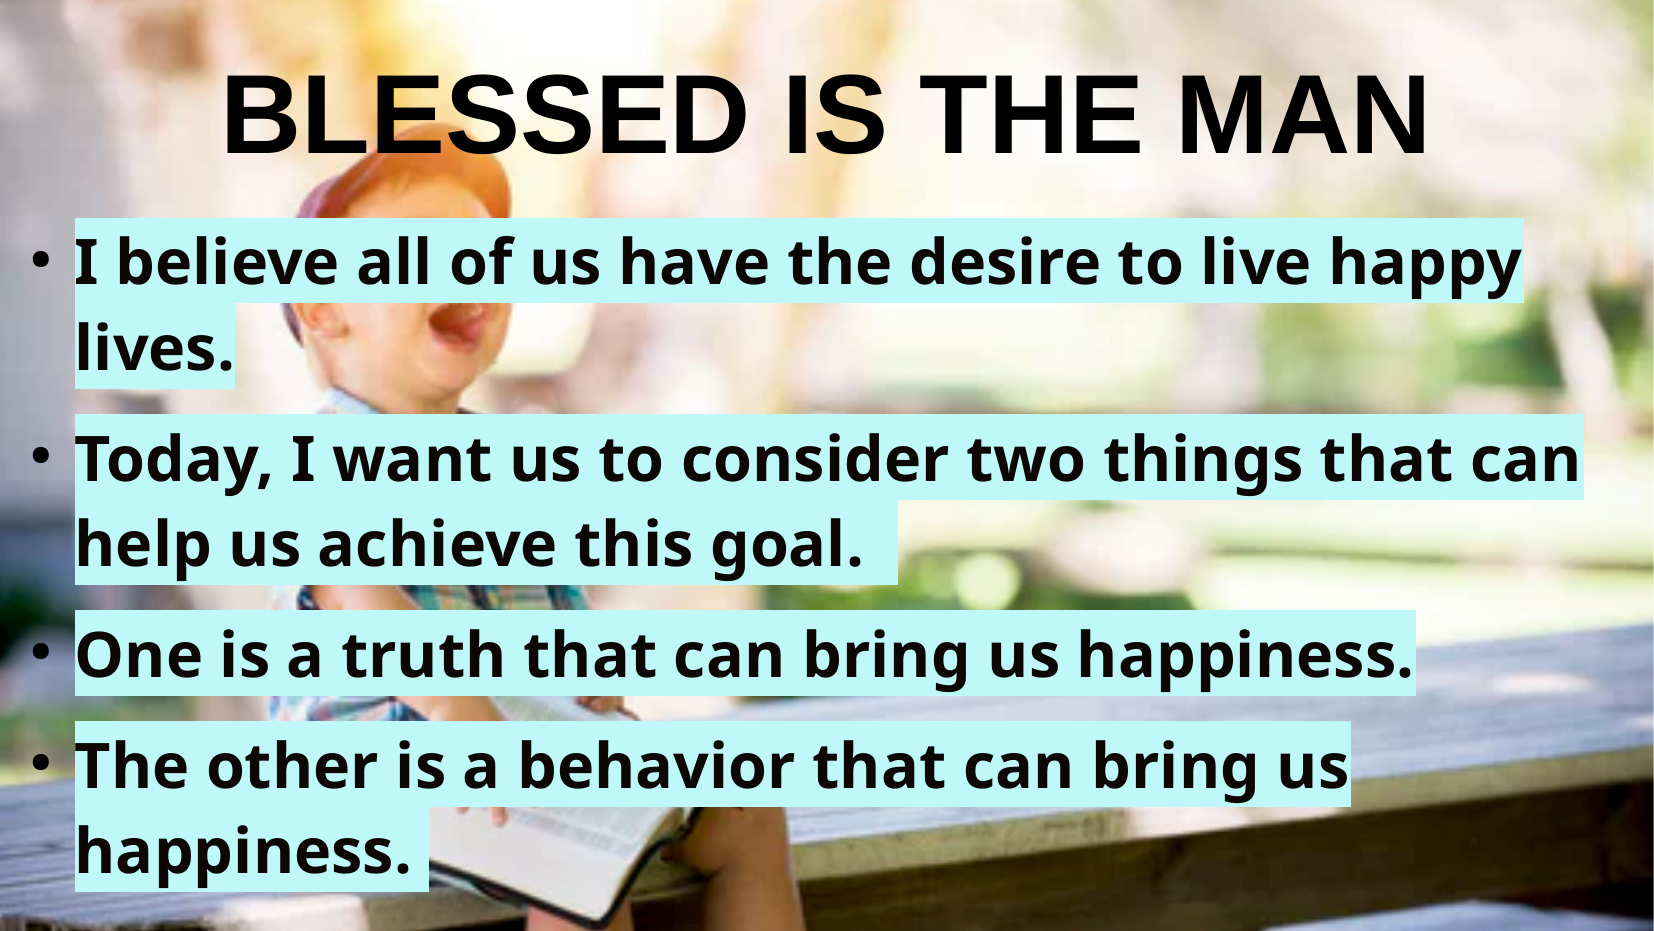

# BLESSED IS THE MAN
I believe all of us have the desire to live happy lives.
Today, I want us to consider two things that can help us achieve this goal.
One is a truth that can bring us happiness.
The other is a behavior that can bring us happiness.